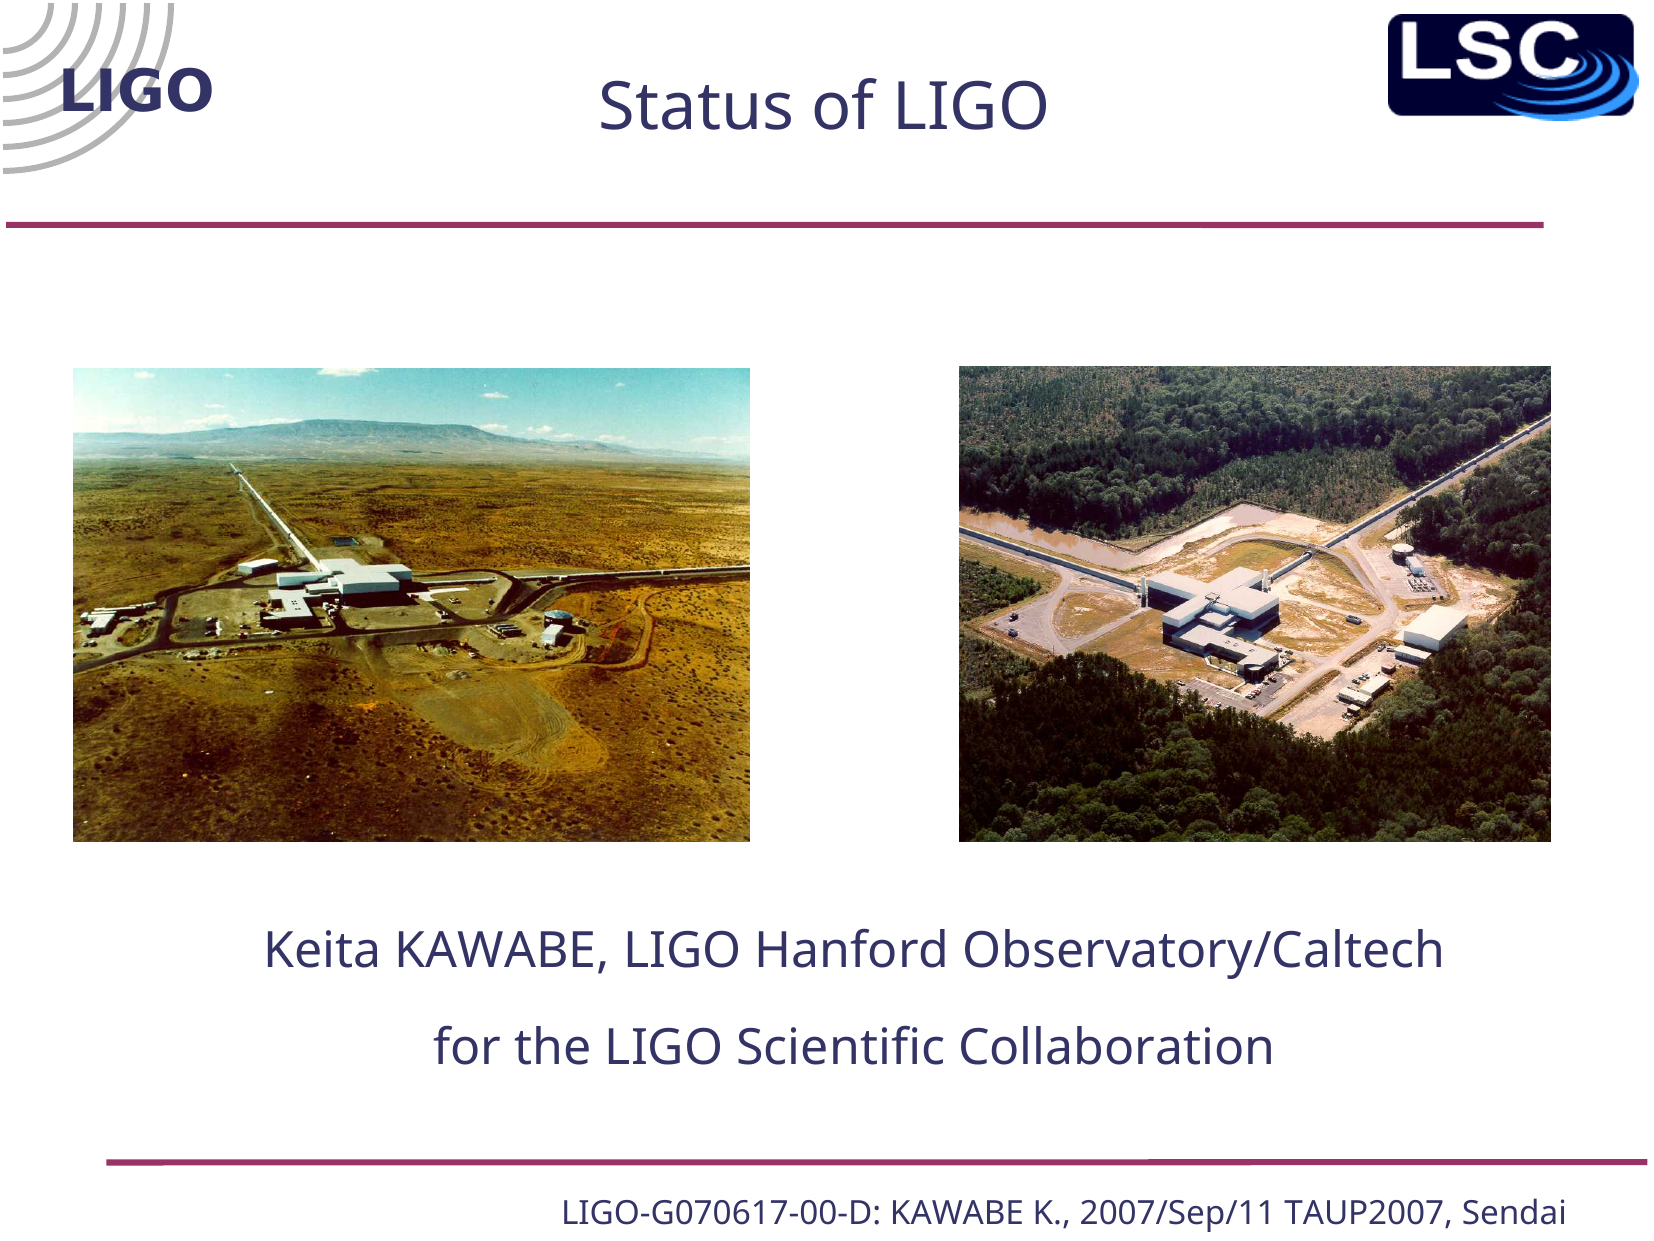

# Status of LIGO
Keita KAWABE, LIGO Hanford Observatory/Caltech
for the LIGO Scientific Collaboration